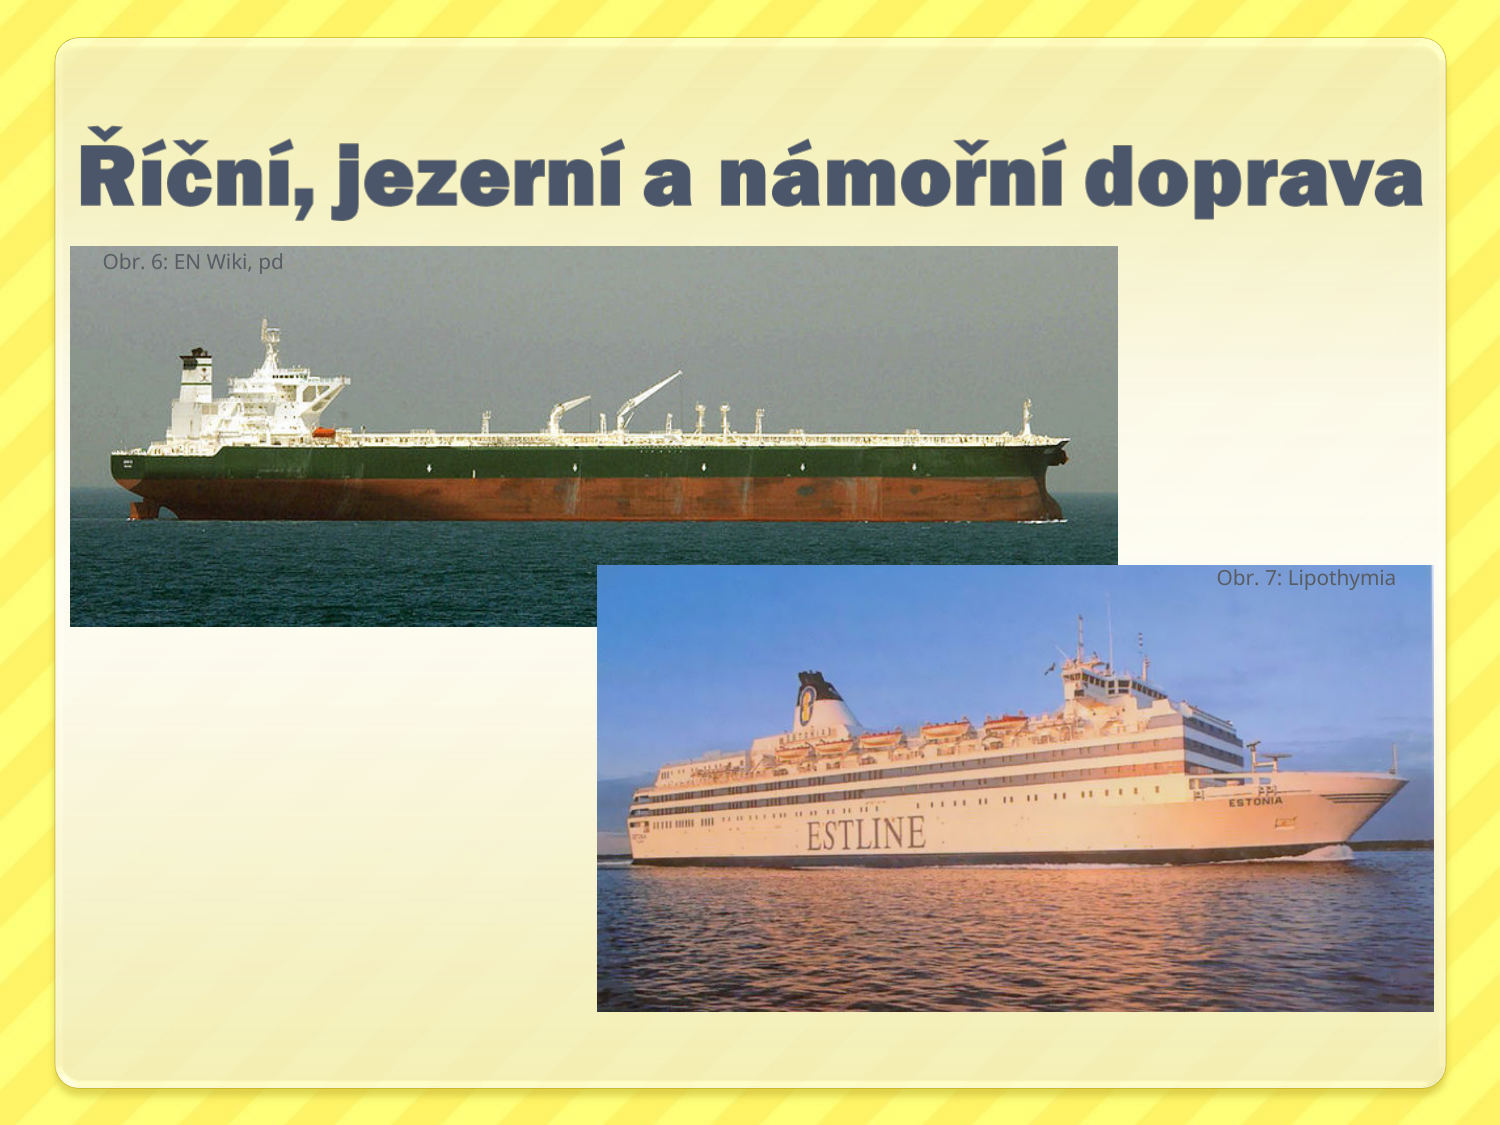

Obr. 6: EN Wiki, pd
Obr. 7: Lipothymia